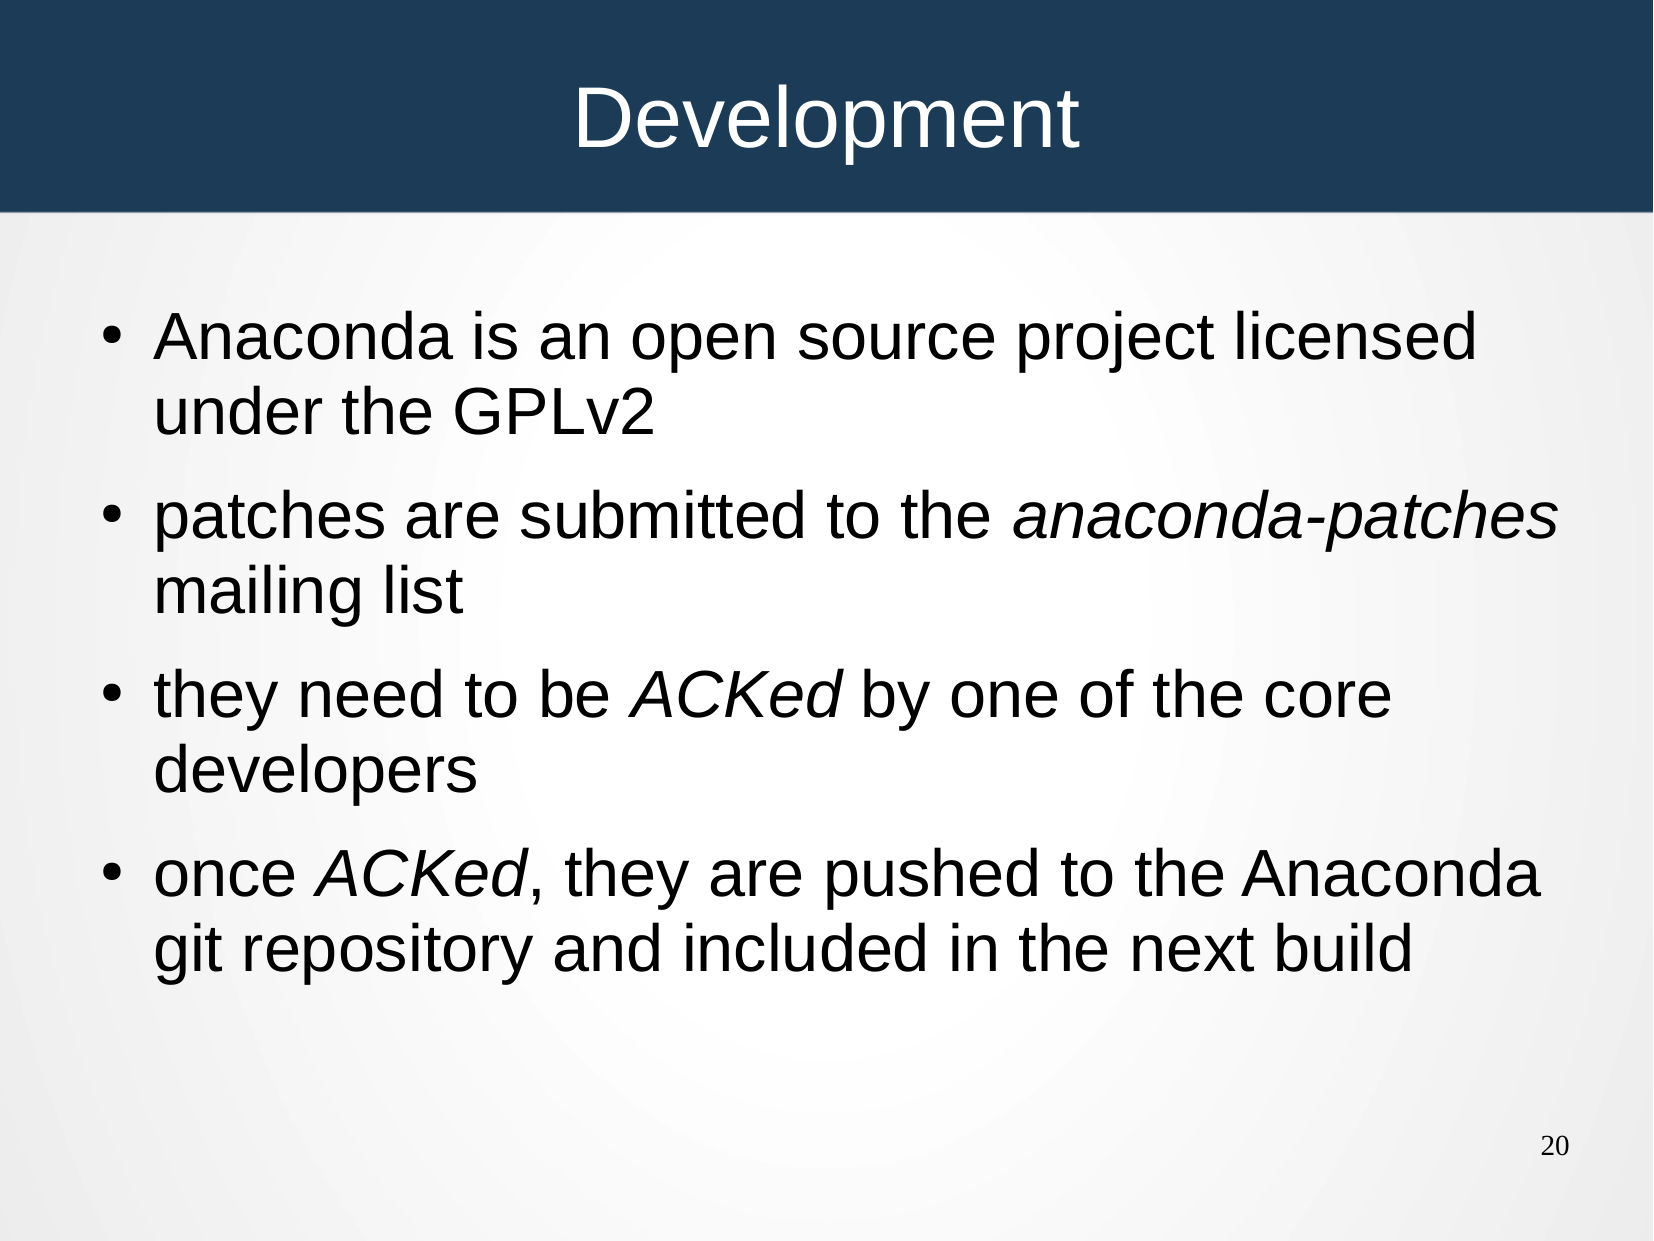

# Development
Anaconda is an open source project licensed under the GPLv2
patches are submitted to the anaconda-patches mailing list
they need to be ACKed by one of the core developers
once ACKed, they are pushed to the Anaconda git repository and included in the next build
20